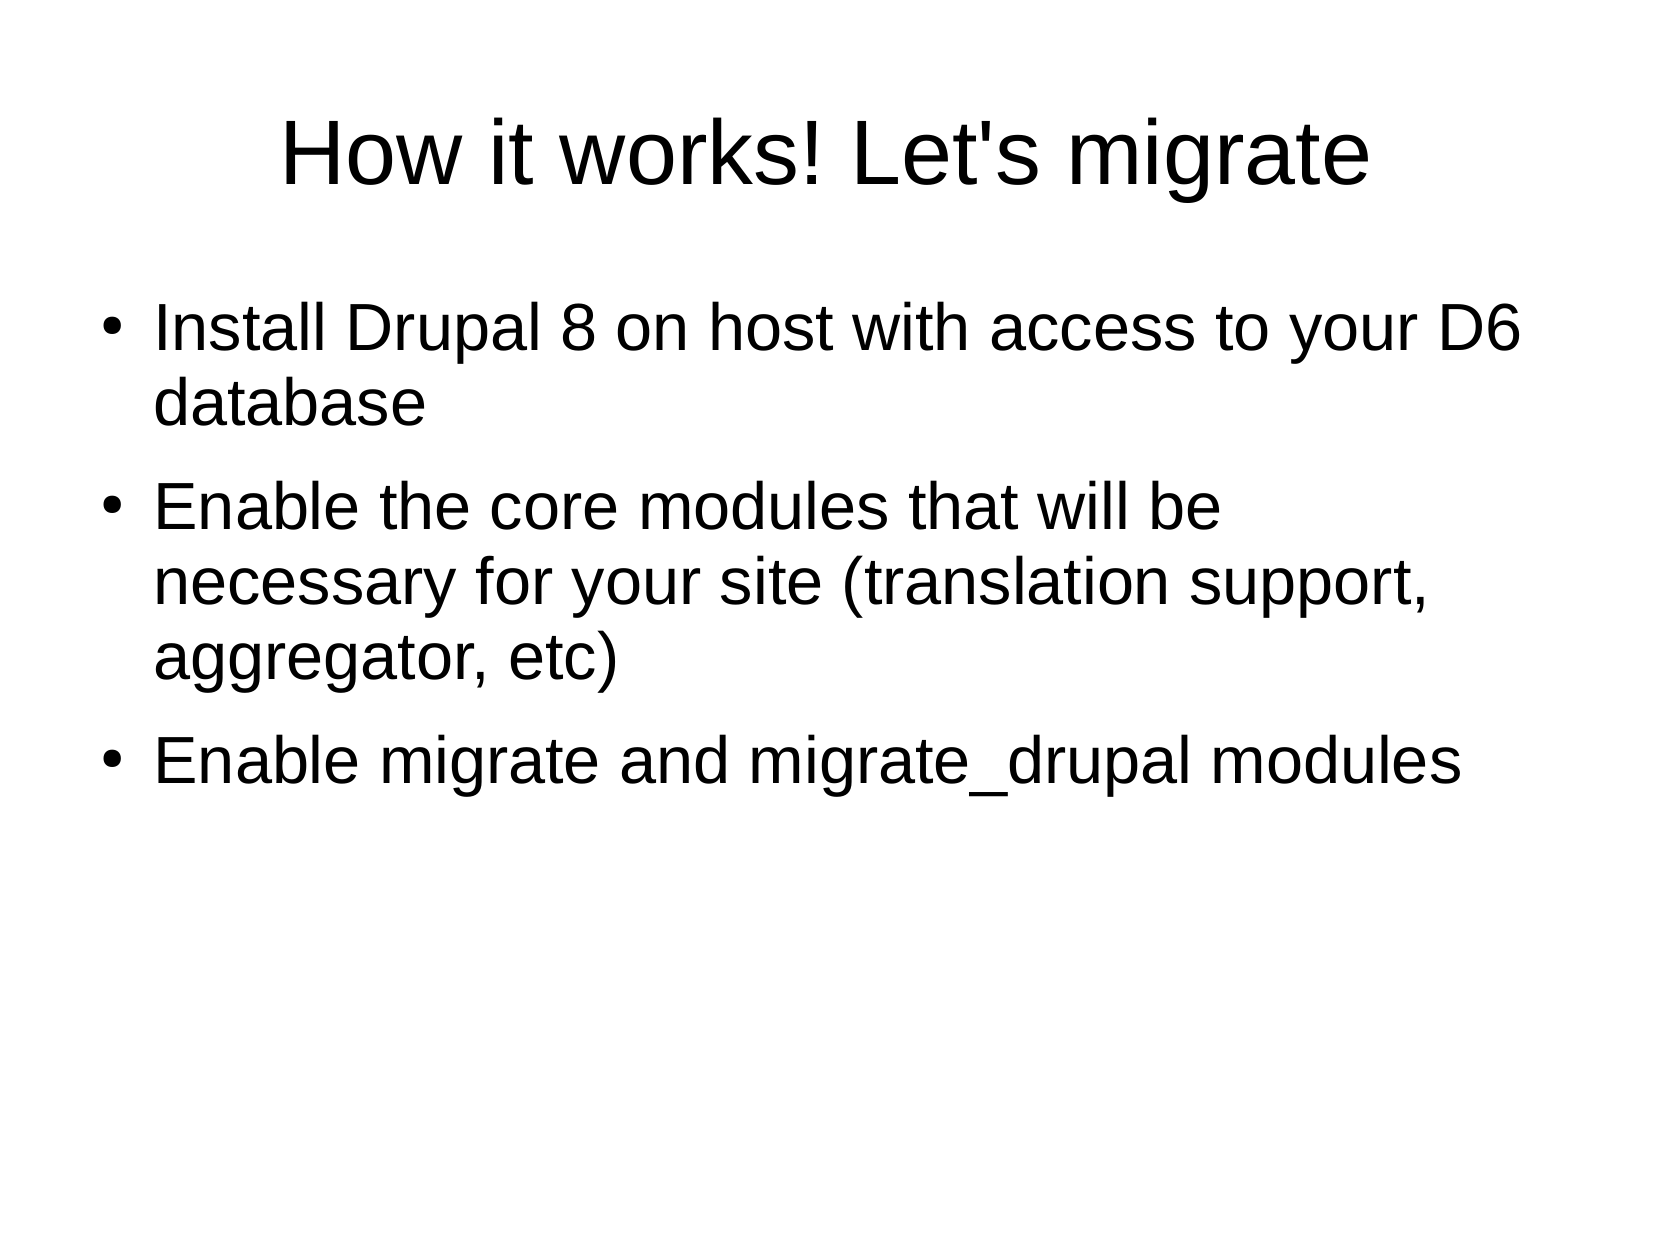

# How it works! Let's migrate
Install Drupal 8 on host with access to your D6 database
Enable the core modules that will be necessary for your site (translation support, aggregator, etc)
Enable migrate and migrate_drupal modules